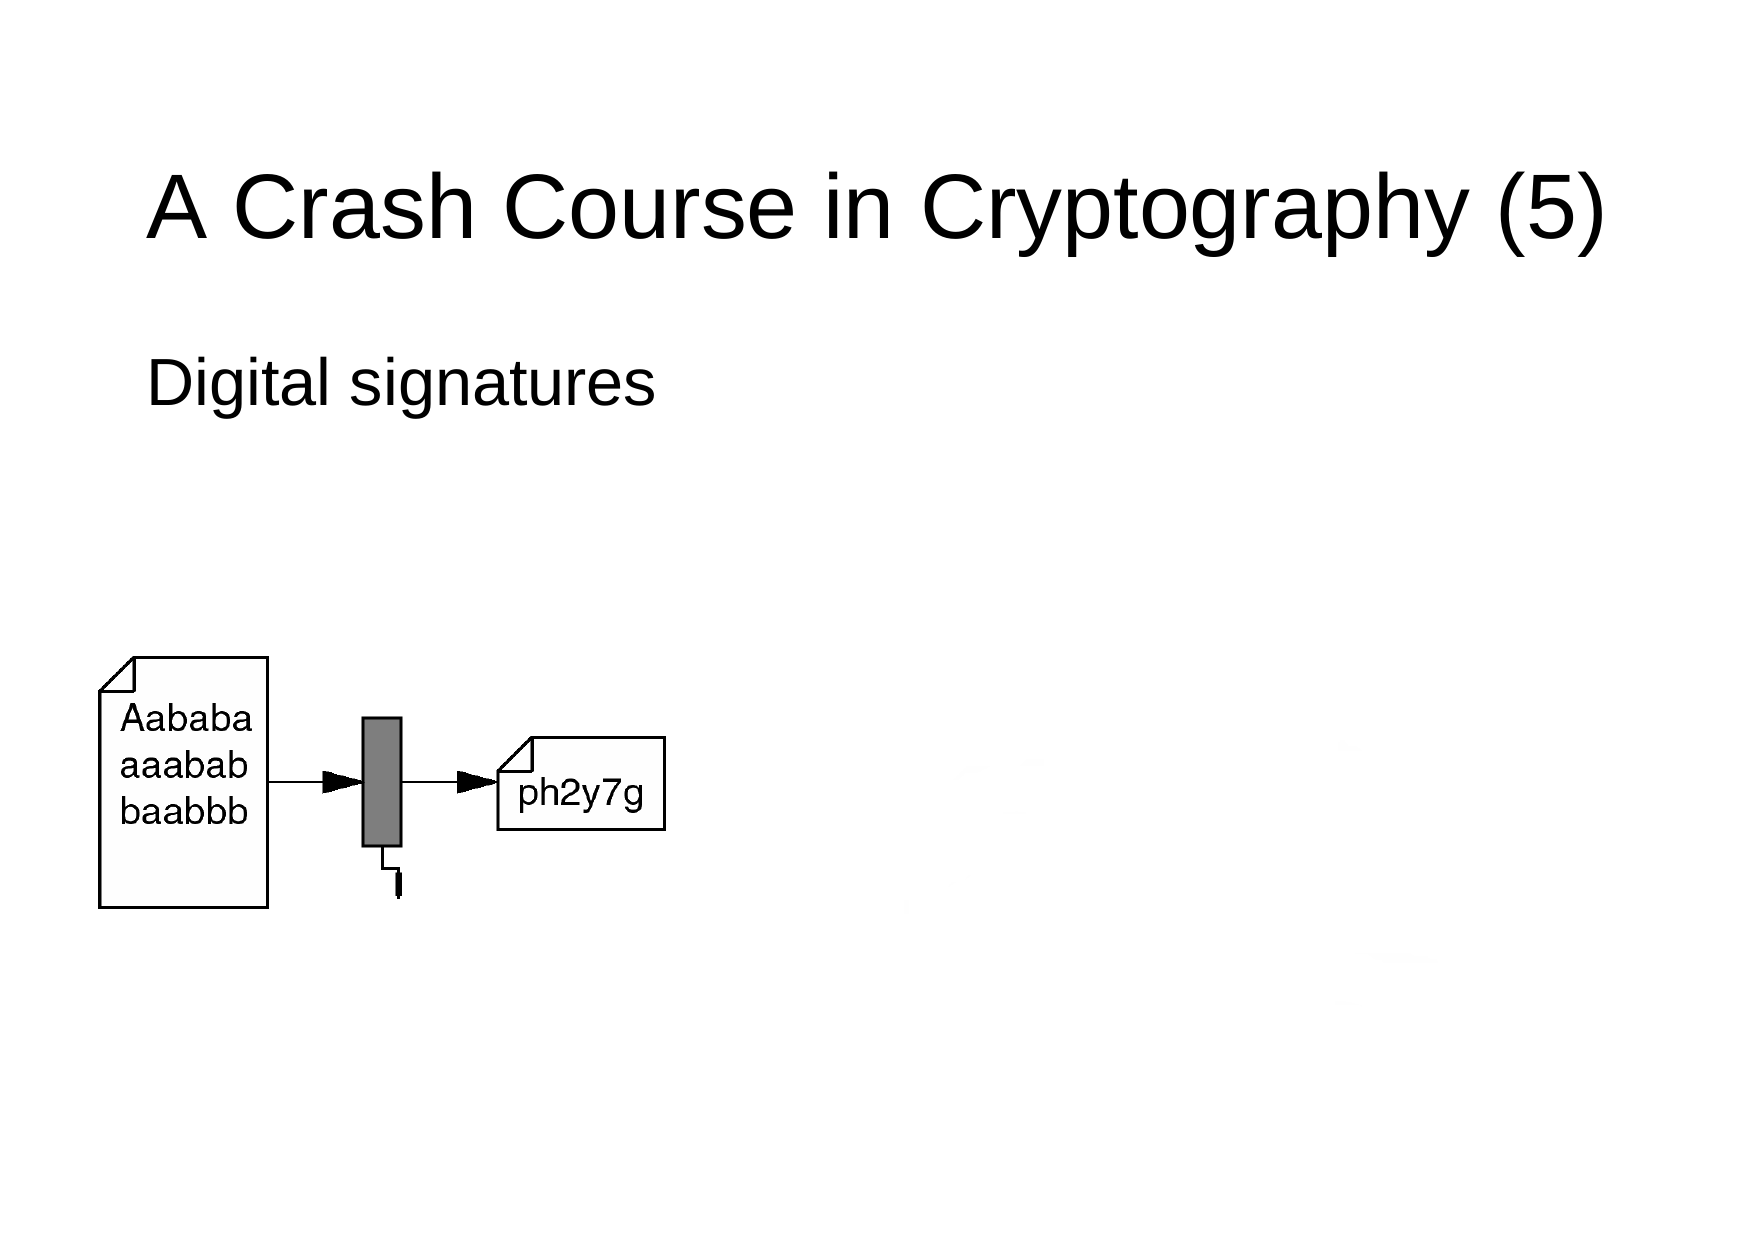

# A Crash Course in Cryptography (5)
Digital signatures